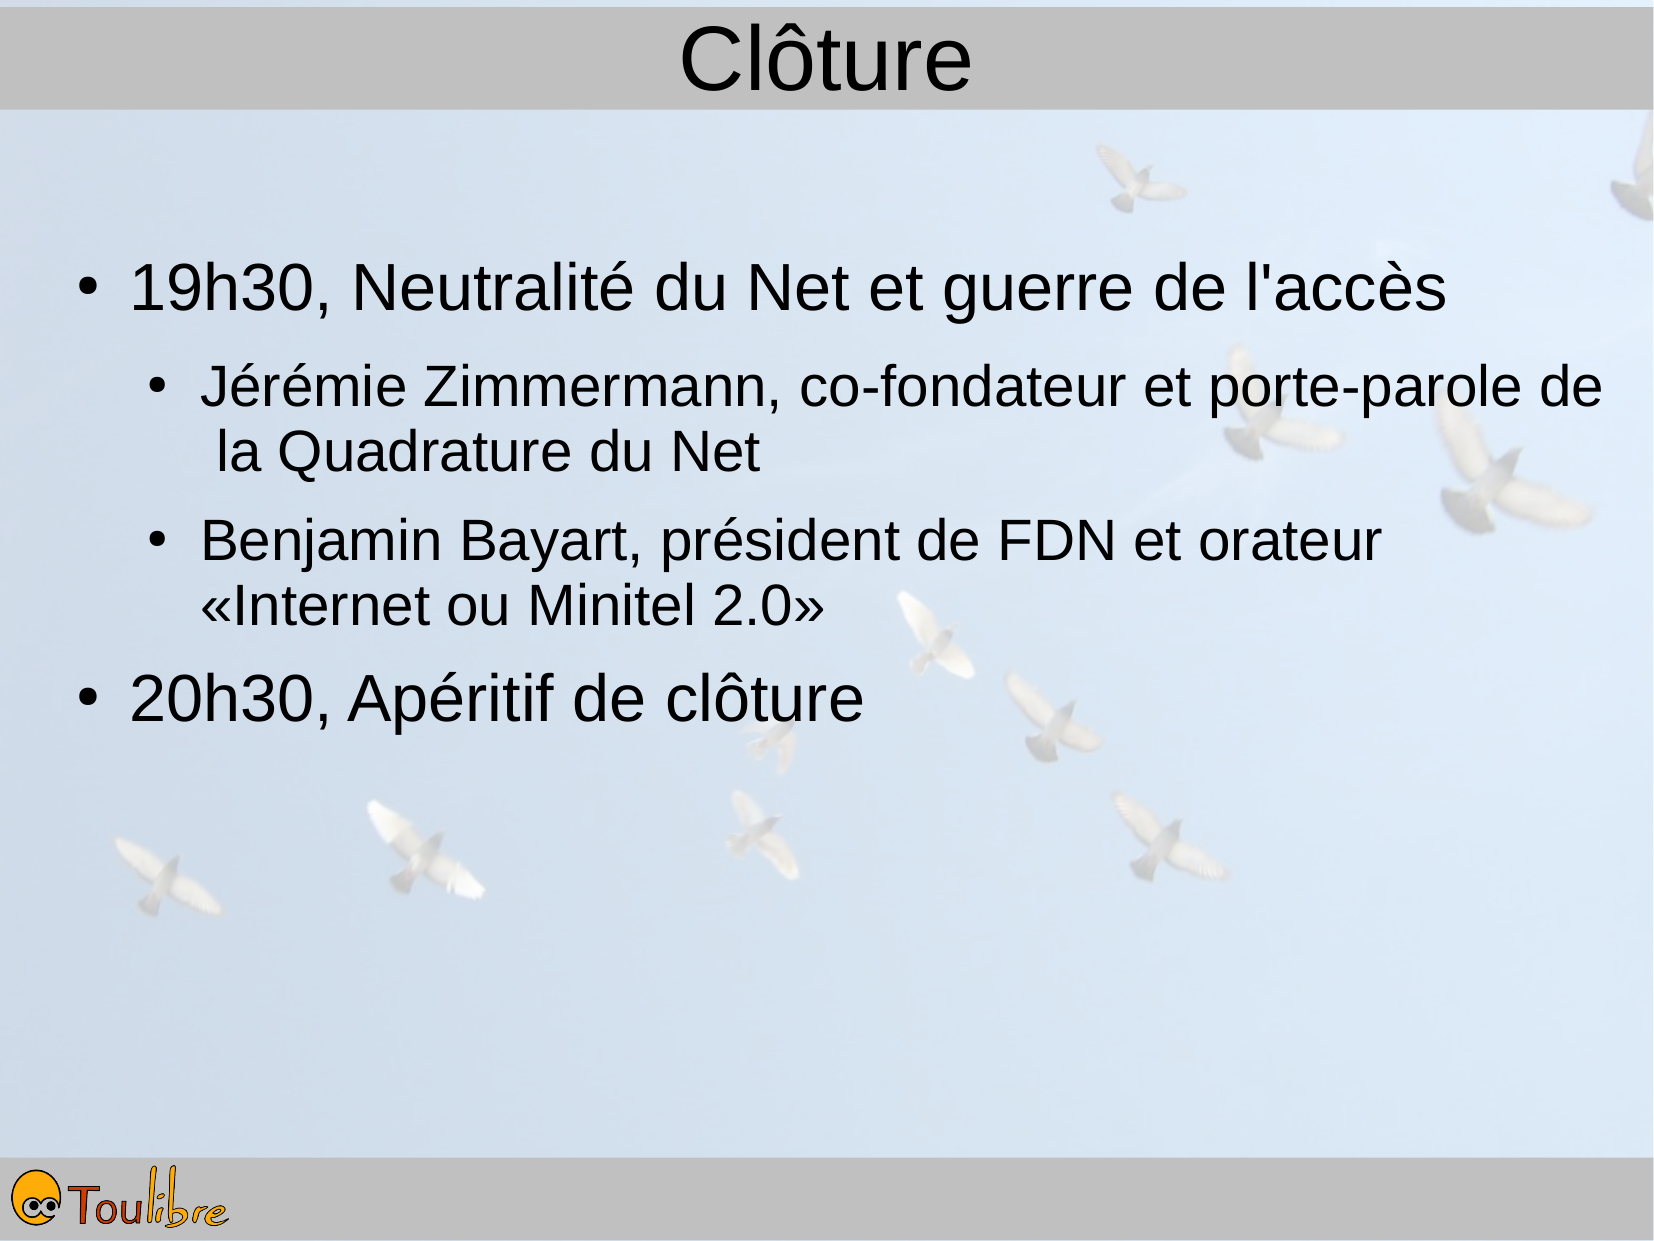

# Clôture
19h30, Neutralité du Net et guerre de l'accès
Jérémie Zimmermann, co-fondateur et porte-parole de la Quadrature du Net
Benjamin Bayart, président de FDN et orateur «Internet ou Minitel 2.0»
20h30, Apéritif de clôture